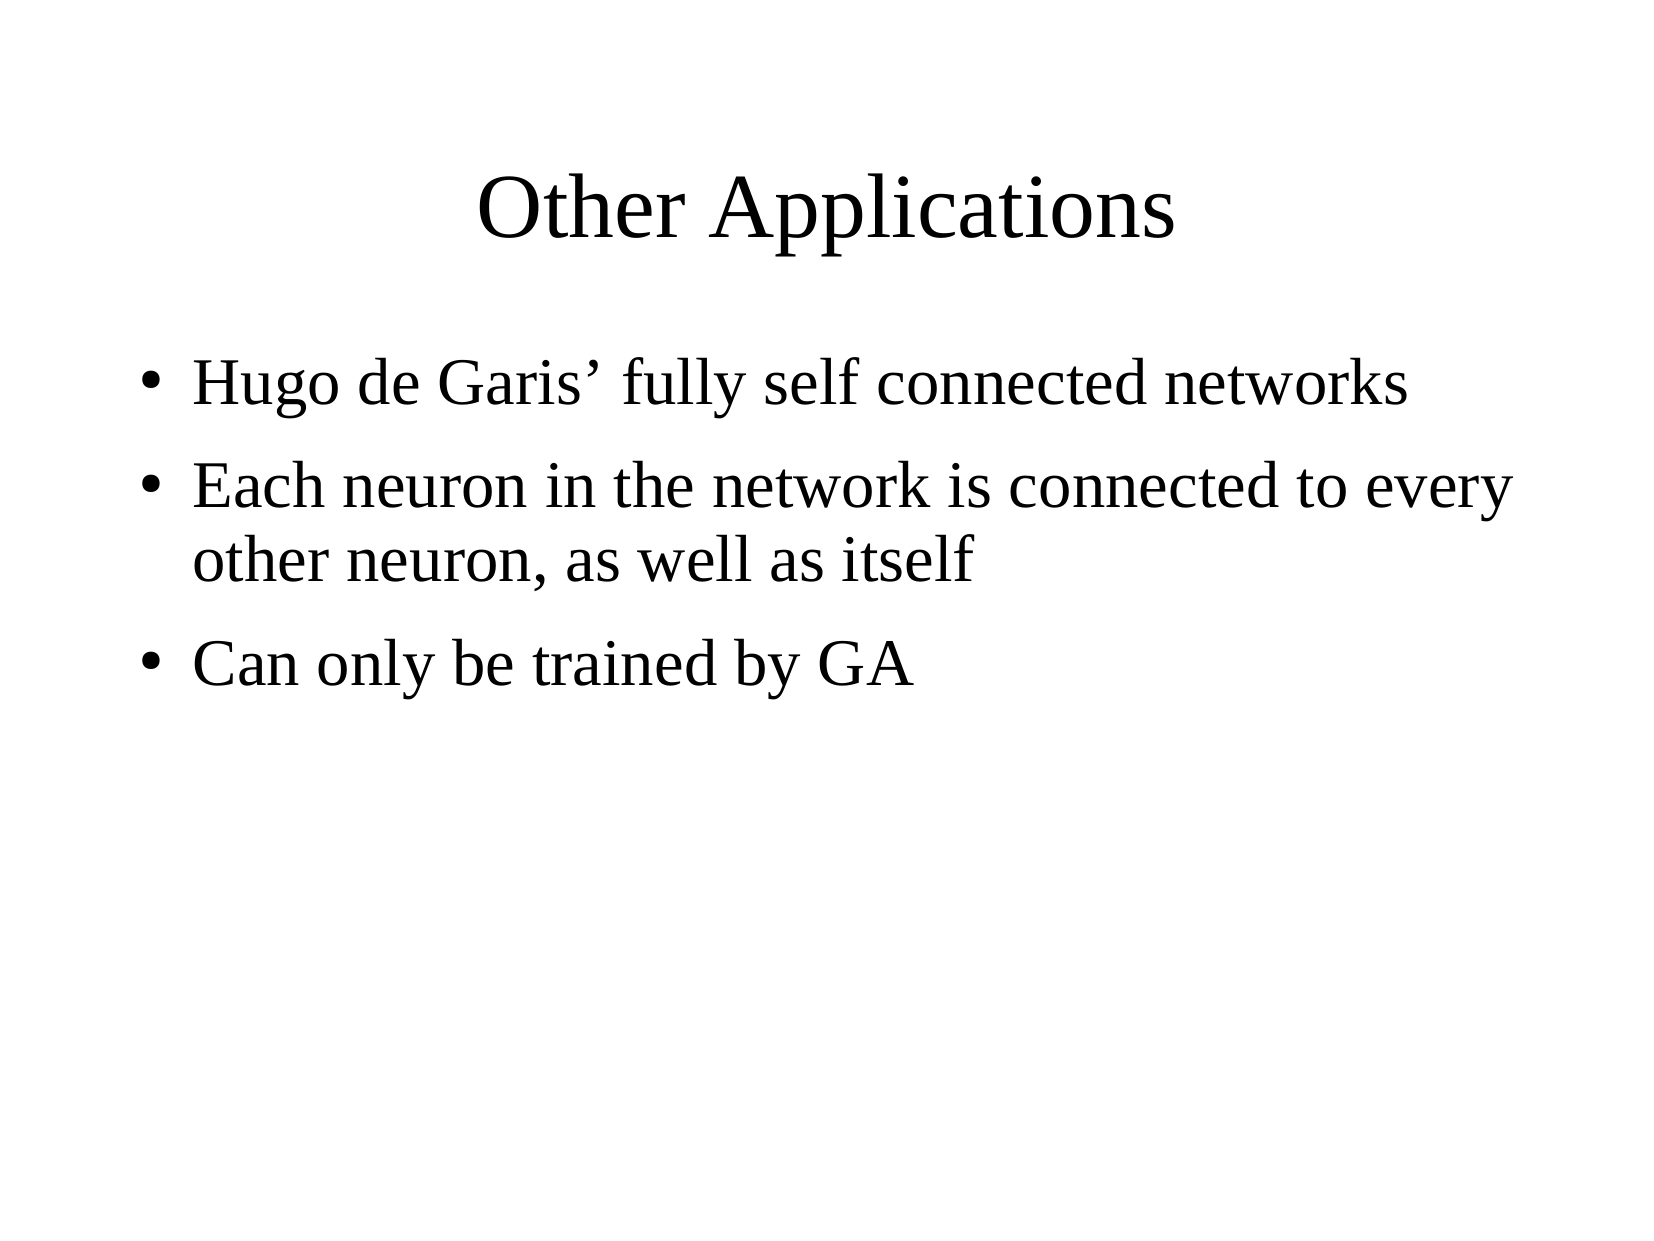

# Other Applications
Hugo de Garis’ fully self connected networks
Each neuron in the network is connected to every other neuron, as well as itself
Can only be trained by GA